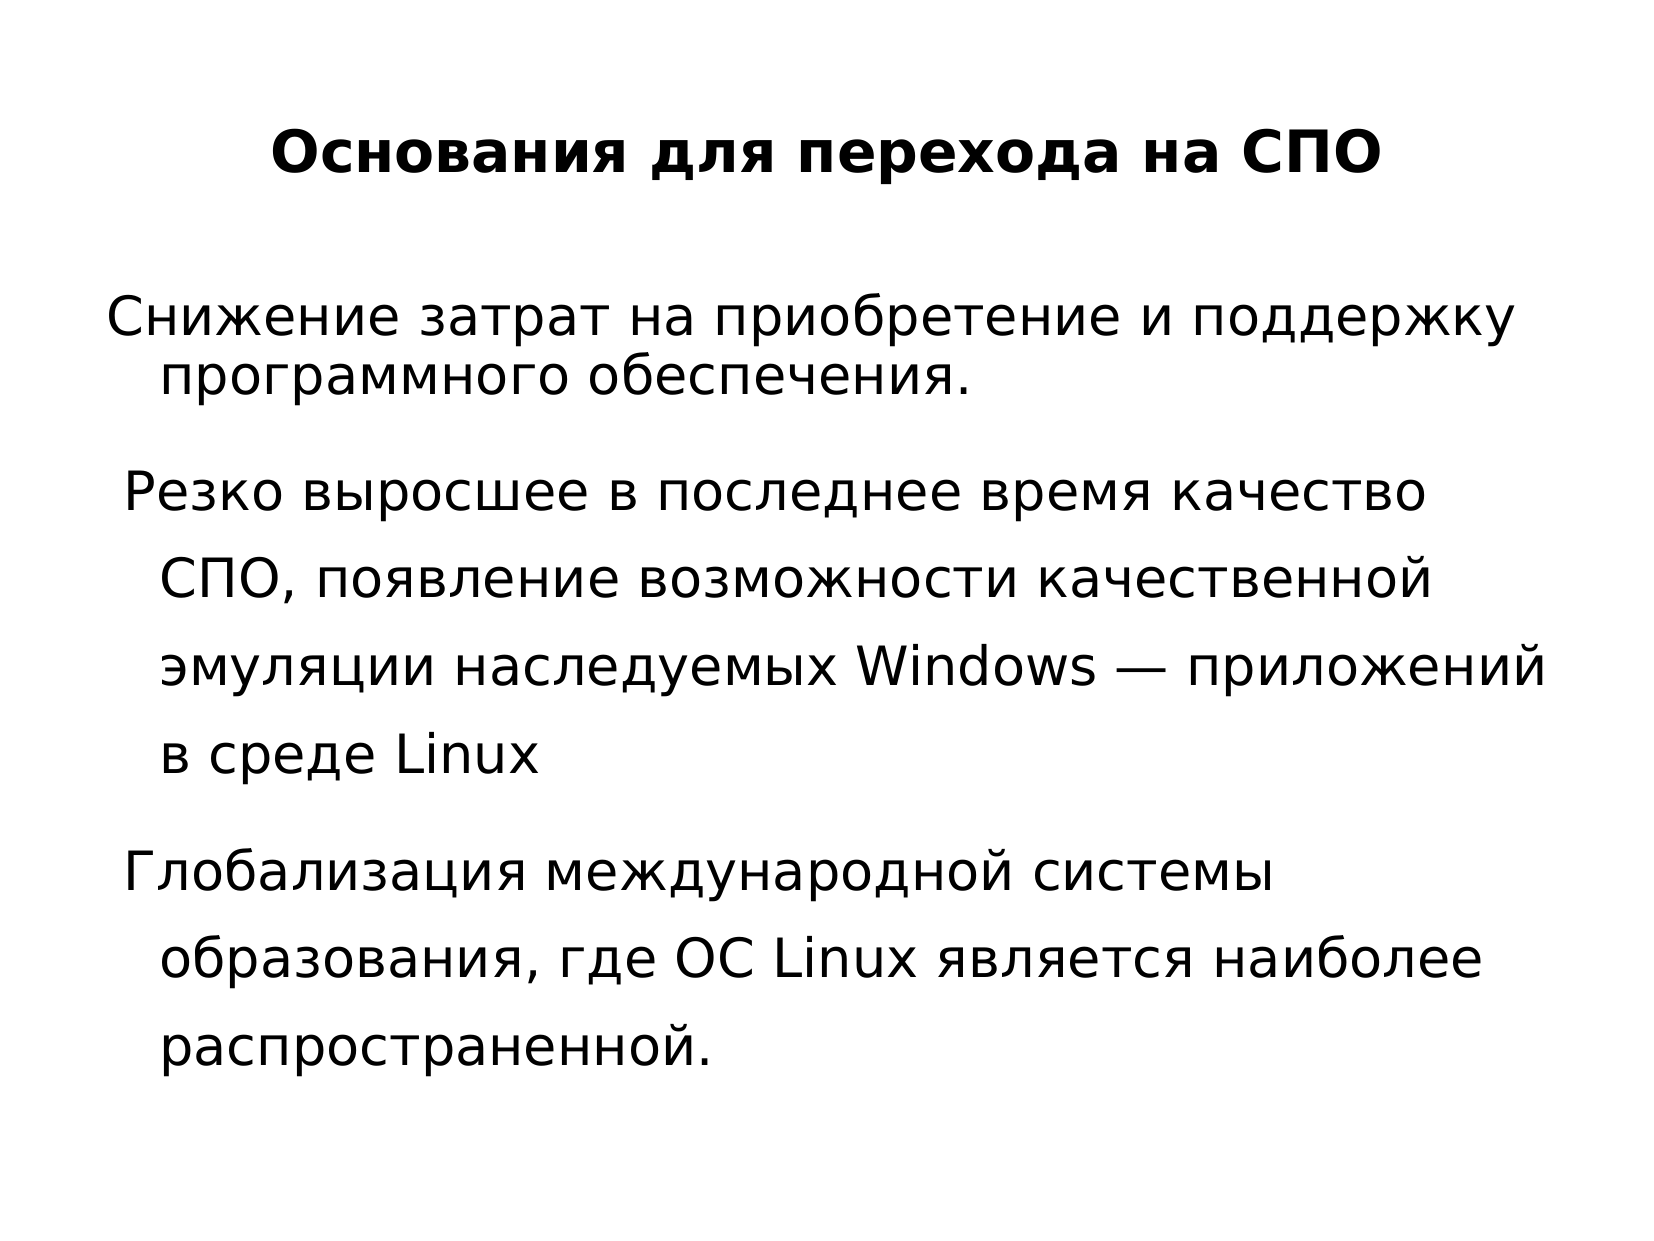

# Основания для перехода на СПО
Снижение затрат на приобретение и поддержку программного обеспечения.
 Резко выросшее в последнее время качество СПО, появление возможности качественной эмуляции наследуемых Windows — приложений в среде Linux
 Глобализация международной системы образования, где ОС Linux является наиболее распространенной.